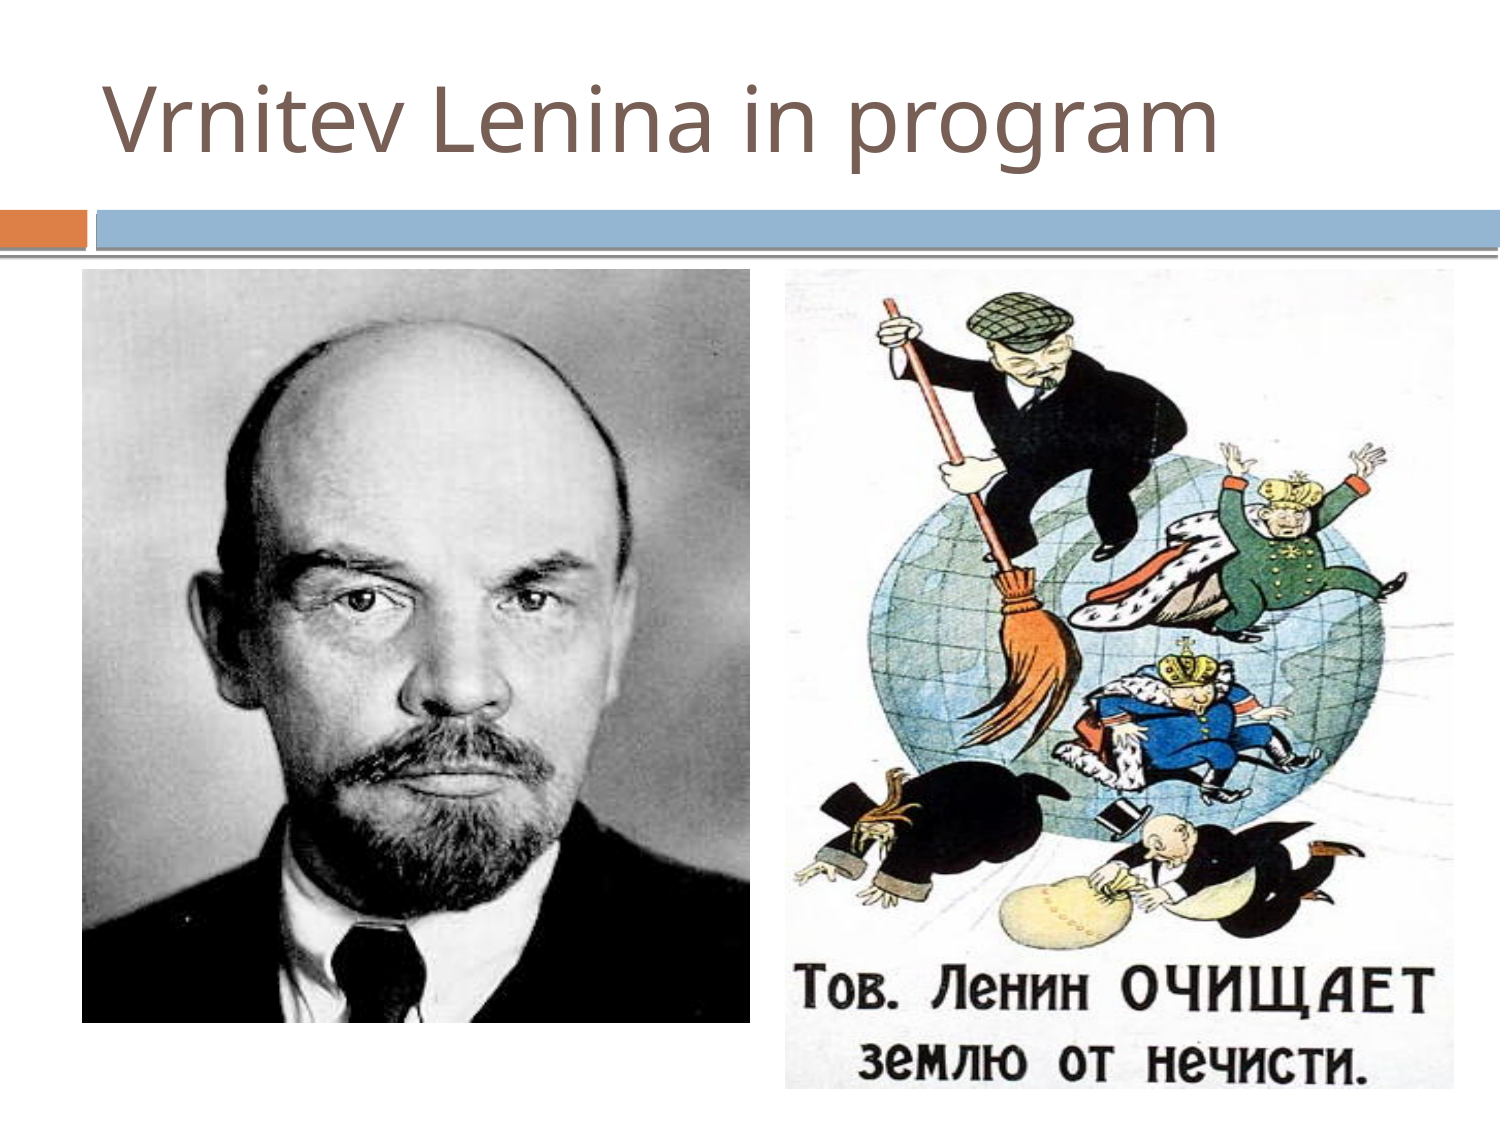

# Vrnitev Lenina in program
Aprilske teze:
Združen v 3 gesla:
sovjetska revolucija,
odprava policije in vojske ter oborožitev ljudstva,
zaplemba in nacionalizacija posestev,
združitev bank v eno finančno ustanovo,
nadzor nad proizvodnjo in delitvijo dobrin.
Oblast sovjetom!
Zemljo kmetom!
Mir ljudem!